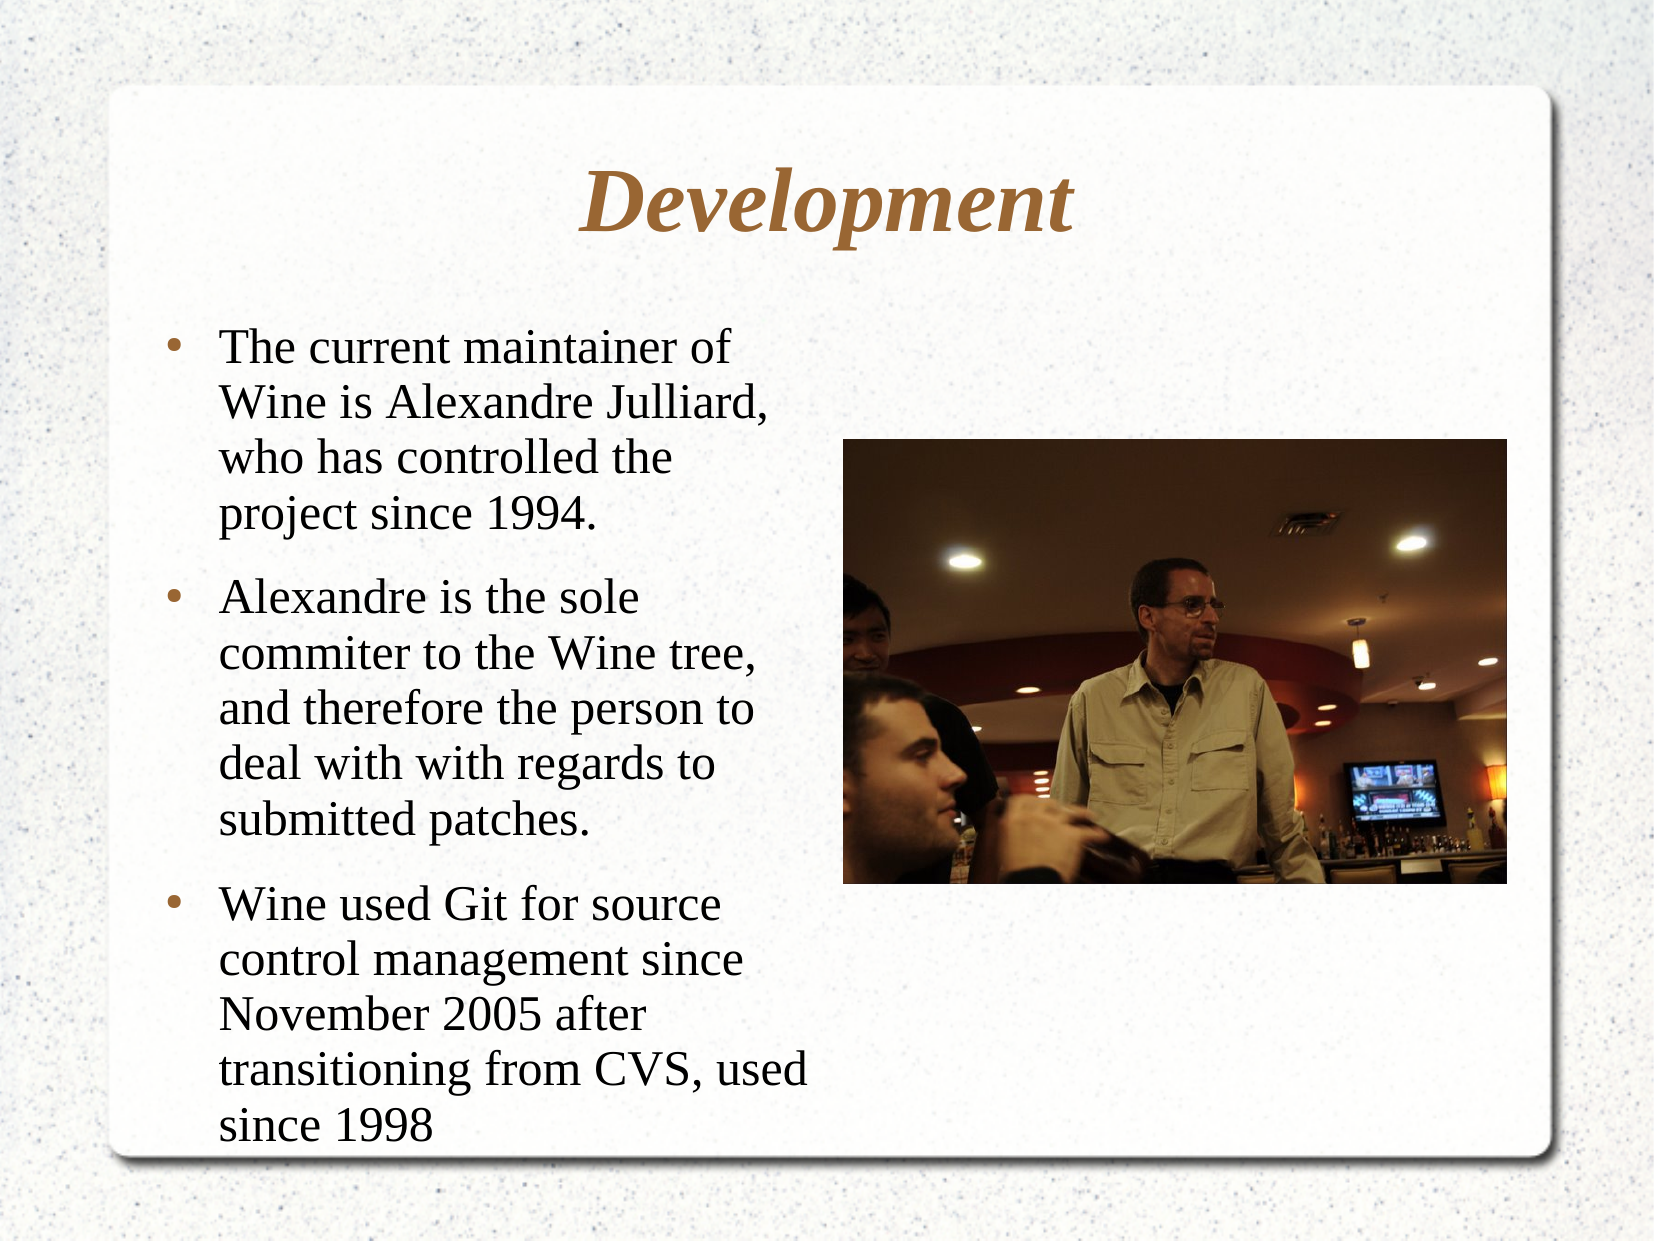

# Development
The current maintainer of Wine is Alexandre Julliard, who has controlled the project since 1994.
Alexandre is the sole commiter to the Wine tree, and therefore the person to deal with with regards to submitted patches.
Wine used Git for source control management since November 2005 after transitioning from CVS, used since 1998